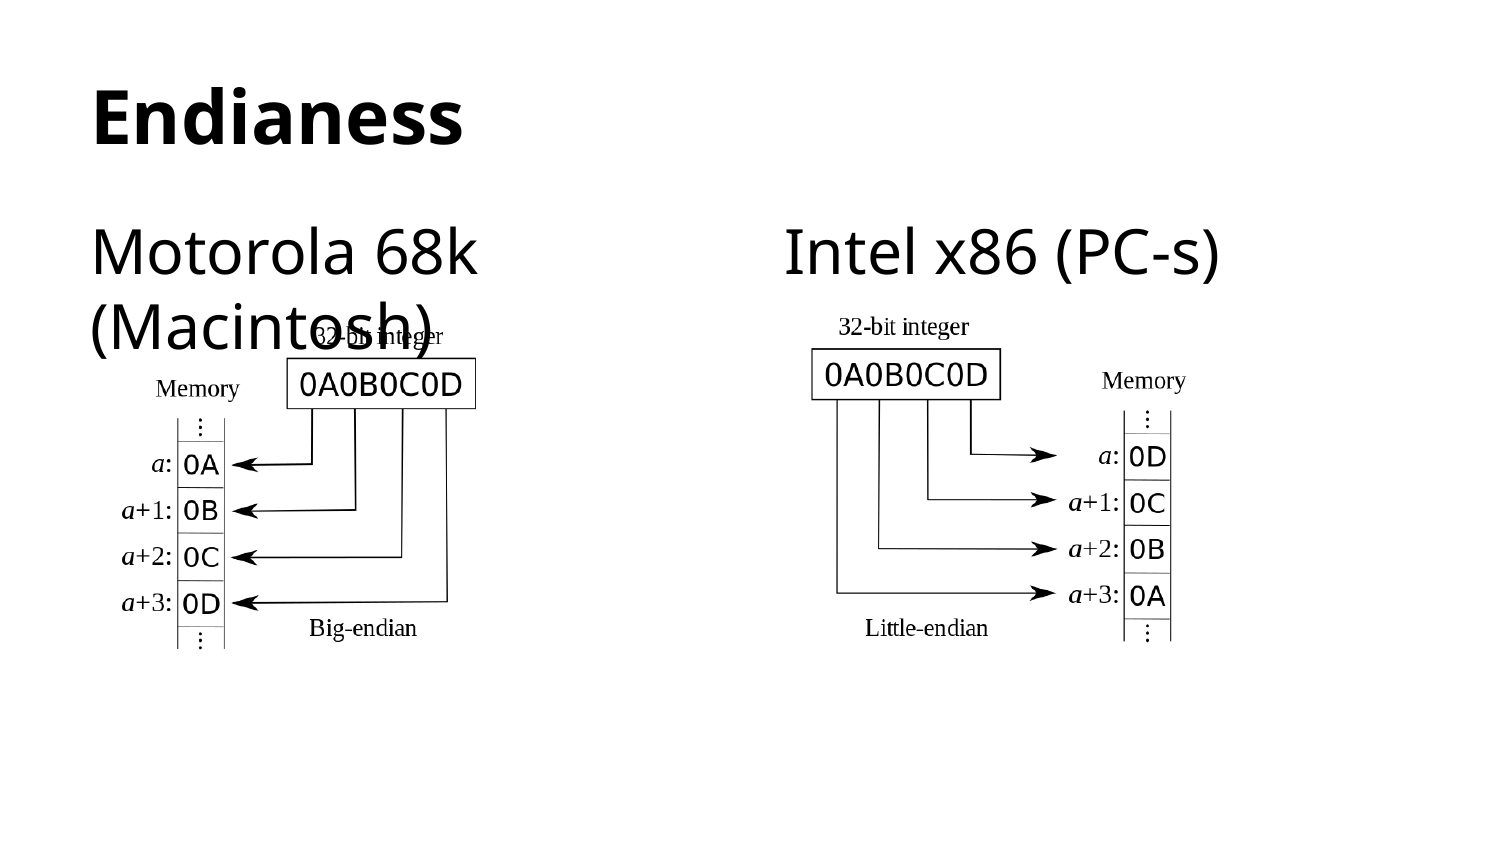

# Endianess
Motorola 68k (Macintosh)
Intel x86 (PC-s)